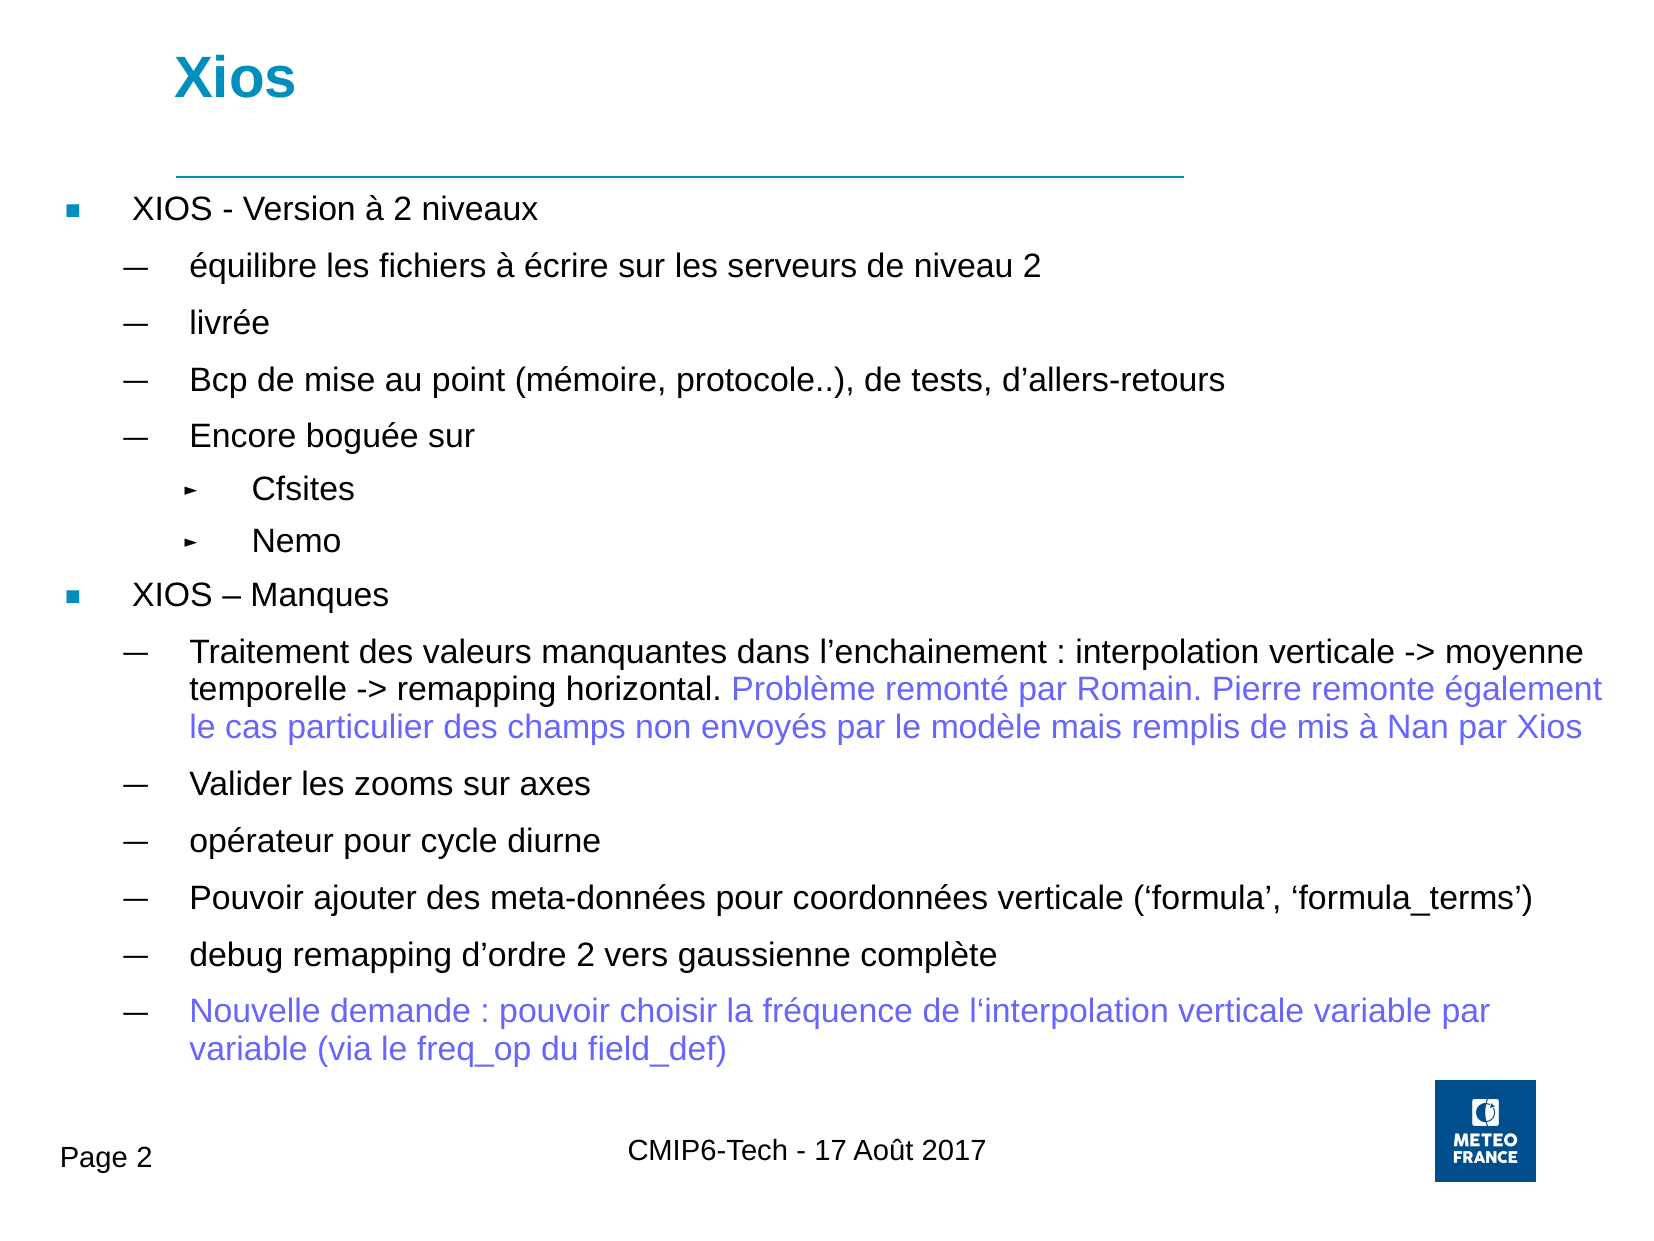

# Xios
XIOS - Version à 2 niveaux
équilibre les fichiers à écrire sur les serveurs de niveau 2
livrée
Bcp de mise au point (mémoire, protocole..), de tests, d’allers-retours
Encore boguée sur
Cfsites
Nemo
XIOS – Manques
Traitement des valeurs manquantes dans l’enchainement : interpolation verticale -> moyenne temporelle -> remapping horizontal. Problème remonté par Romain. Pierre remonte également le cas particulier des champs non envoyés par le modèle mais remplis de mis à Nan par Xios
Valider les zooms sur axes
opérateur pour cycle diurne
Pouvoir ajouter des meta-données pour coordonnées verticale (‘formula’, ‘formula_terms’)
debug remapping d’ordre 2 vers gaussienne complète
Nouvelle demande : pouvoir choisir la fréquence de l‘interpolation verticale variable par variable (via le freq_op du field_def)
CMIP6-Tech - 17 Août 2017
2